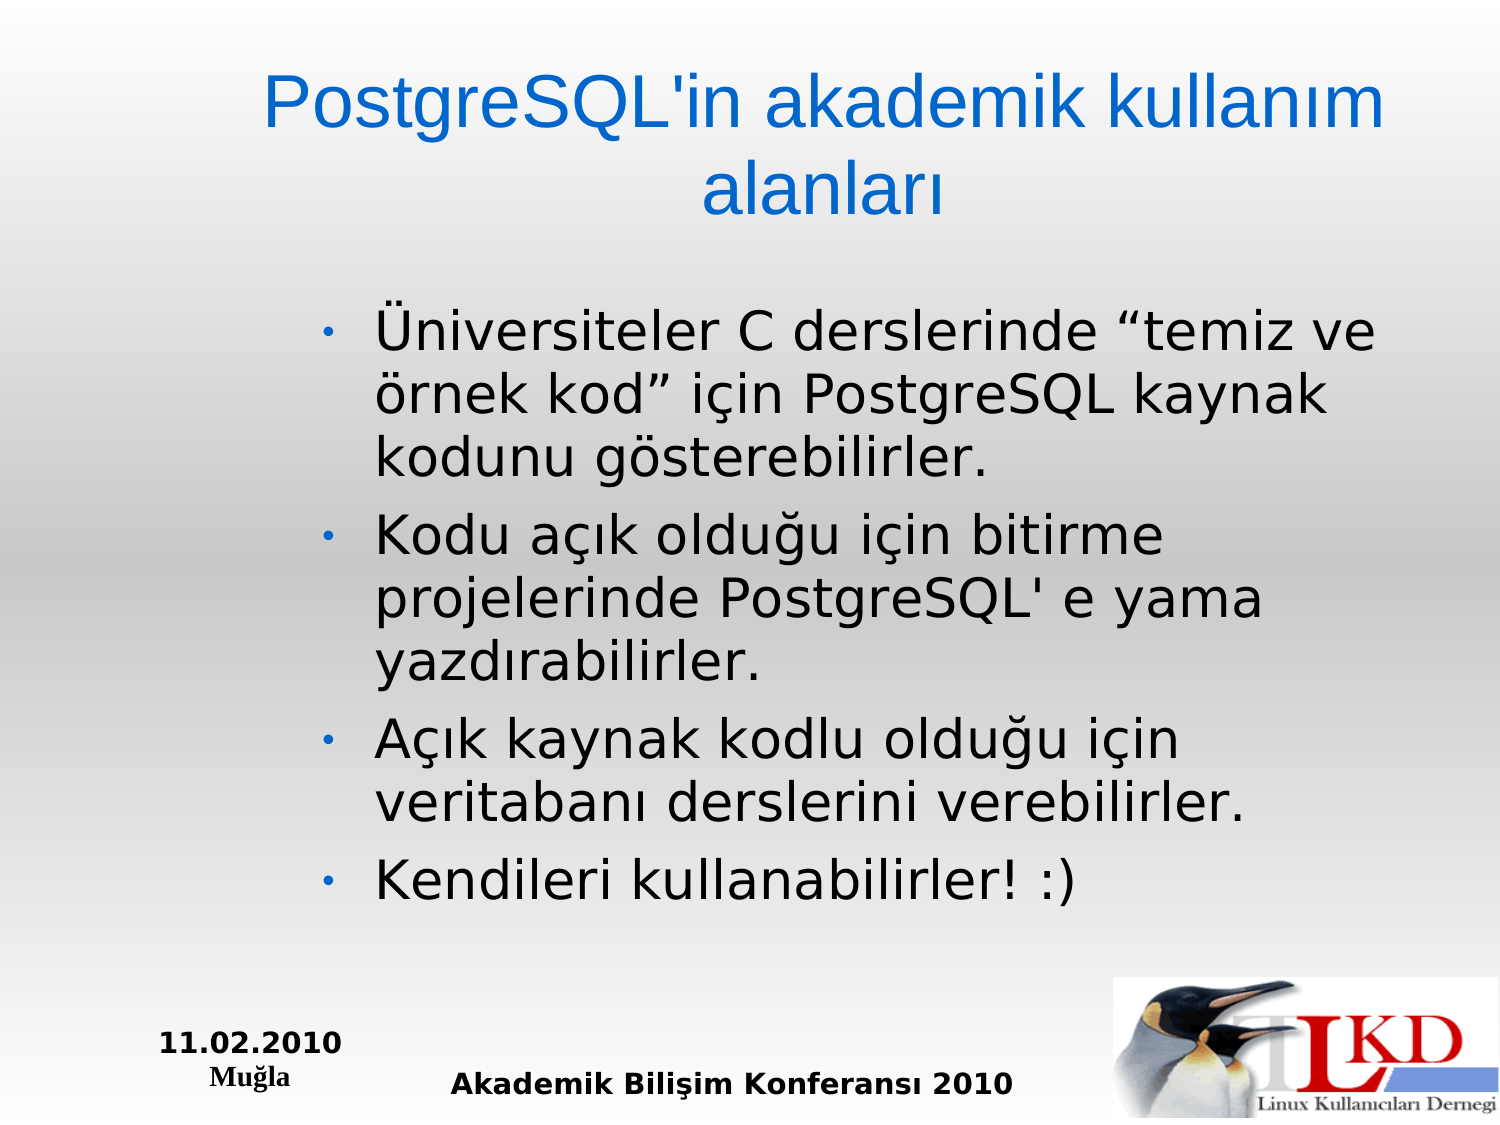

# PostgreSQL'in akademik kullanım alanları
Üniversiteler C derslerinde “temiz ve örnek kod” için PostgreSQL kaynak kodunu gösterebilirler.
Kodu açık olduğu için bitirme projelerinde PostgreSQL' e yama yazdırabilirler.
Açık kaynak kodlu olduğu için veritabanı derslerini verebilirler.
Kendileri kullanabilirler! :)